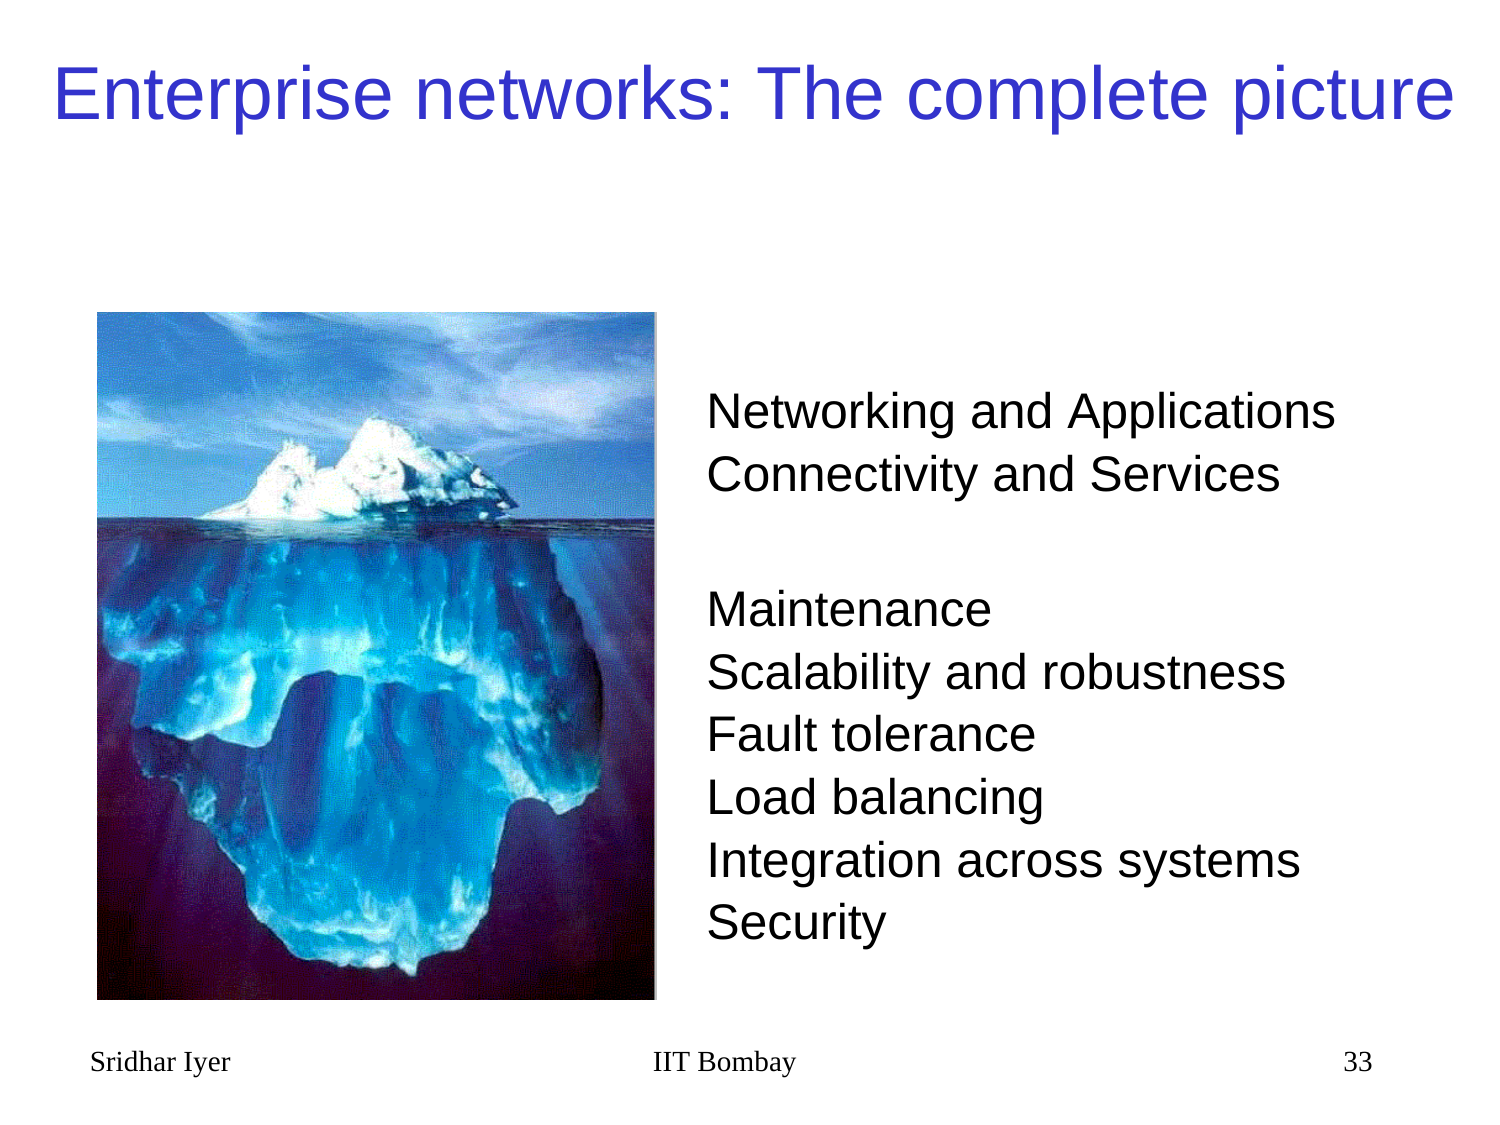

# Enterprise networks: The complete picture
Networking and Applications
Connectivity and Services
Maintenance
Scalability and robustness
Fault tolerance
Load balancing
Integration across systems
Security
Sridhar Iyer
IIT Bombay
33